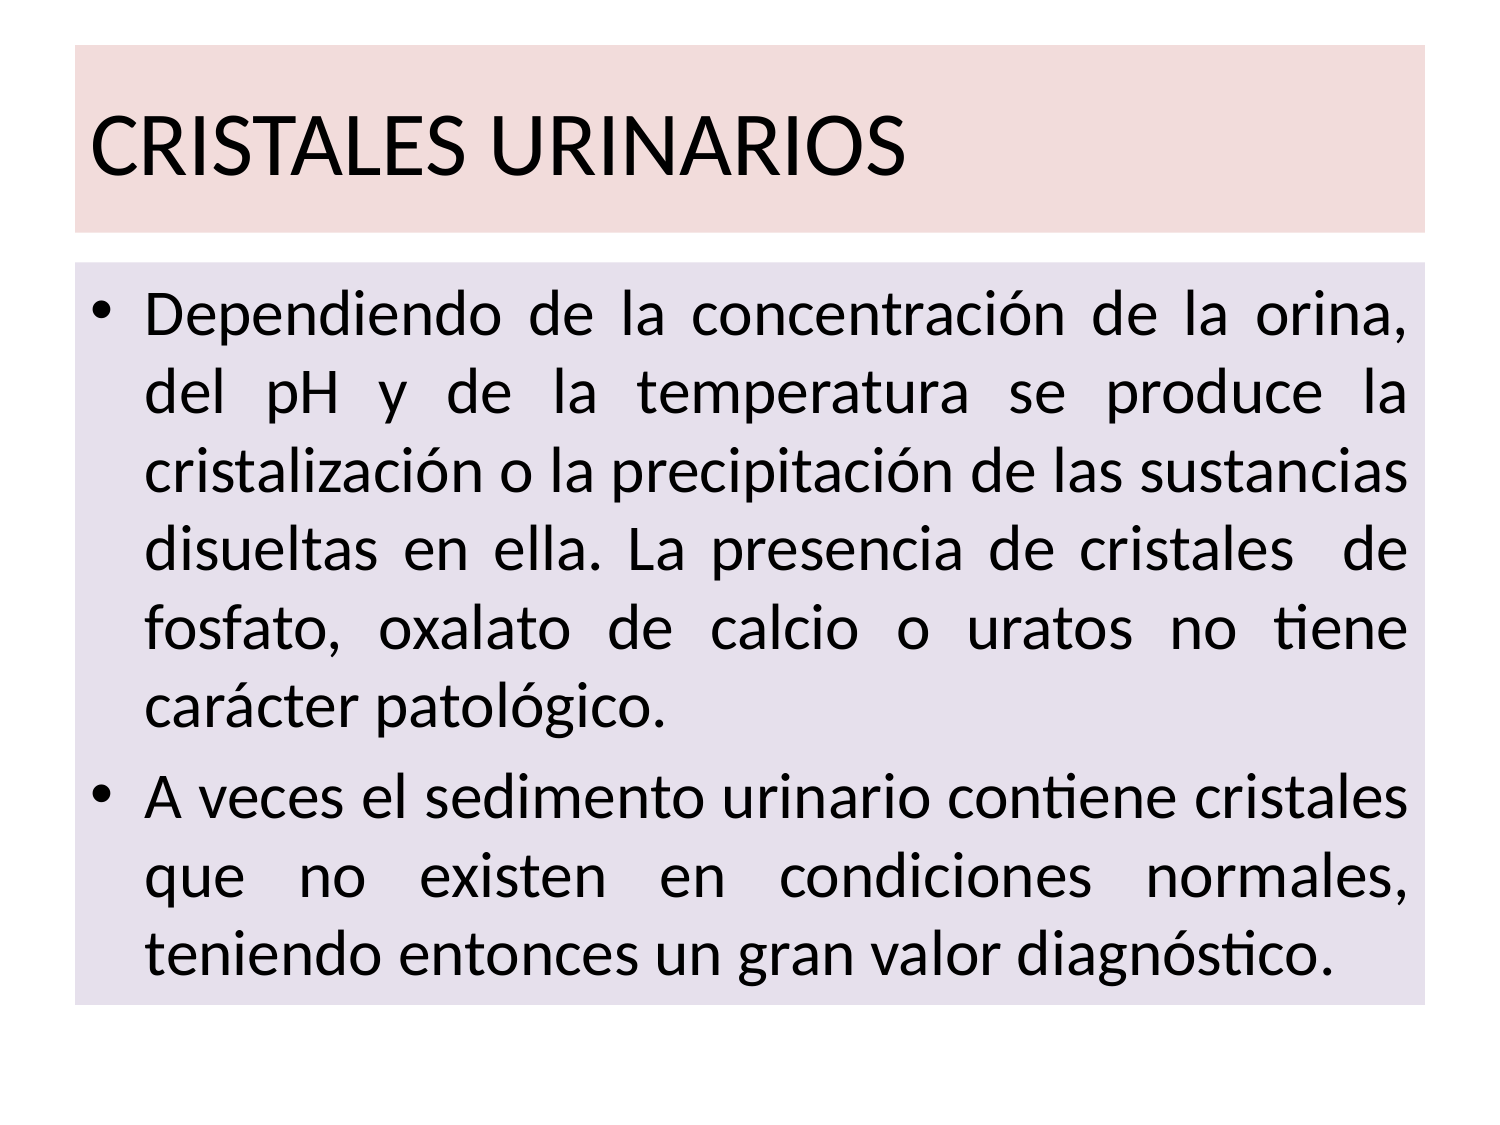

# CRISTALES URINARIOS
Dependiendo de la concentración de la orina, del pH y de la temperatura se produce la cristalización o la precipitación de las sustancias disueltas en ella. La presencia de cristales de fosfato, oxalato de calcio o uratos no tiene carácter patológico.
A veces el sedimento urinario contiene cristales que no existen en condiciones normales, teniendo entonces un gran valor diagnóstico.